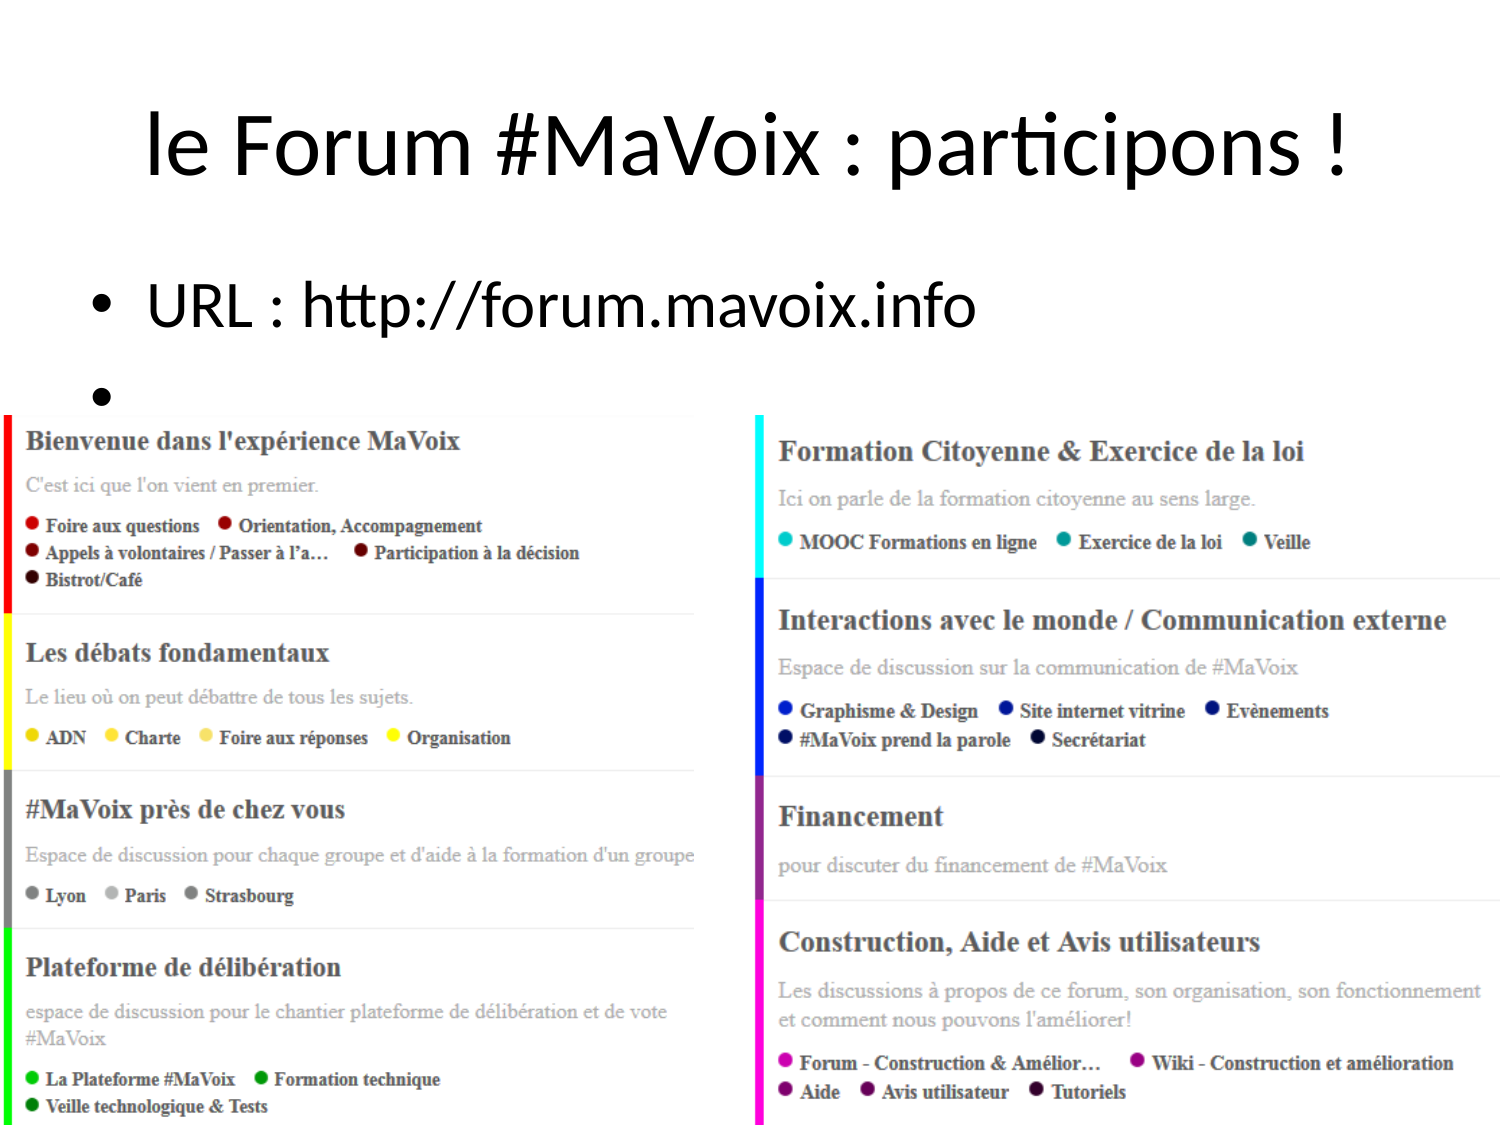

# le Forum #MaVoix : participons !
URL : http://forum.mavoix.info